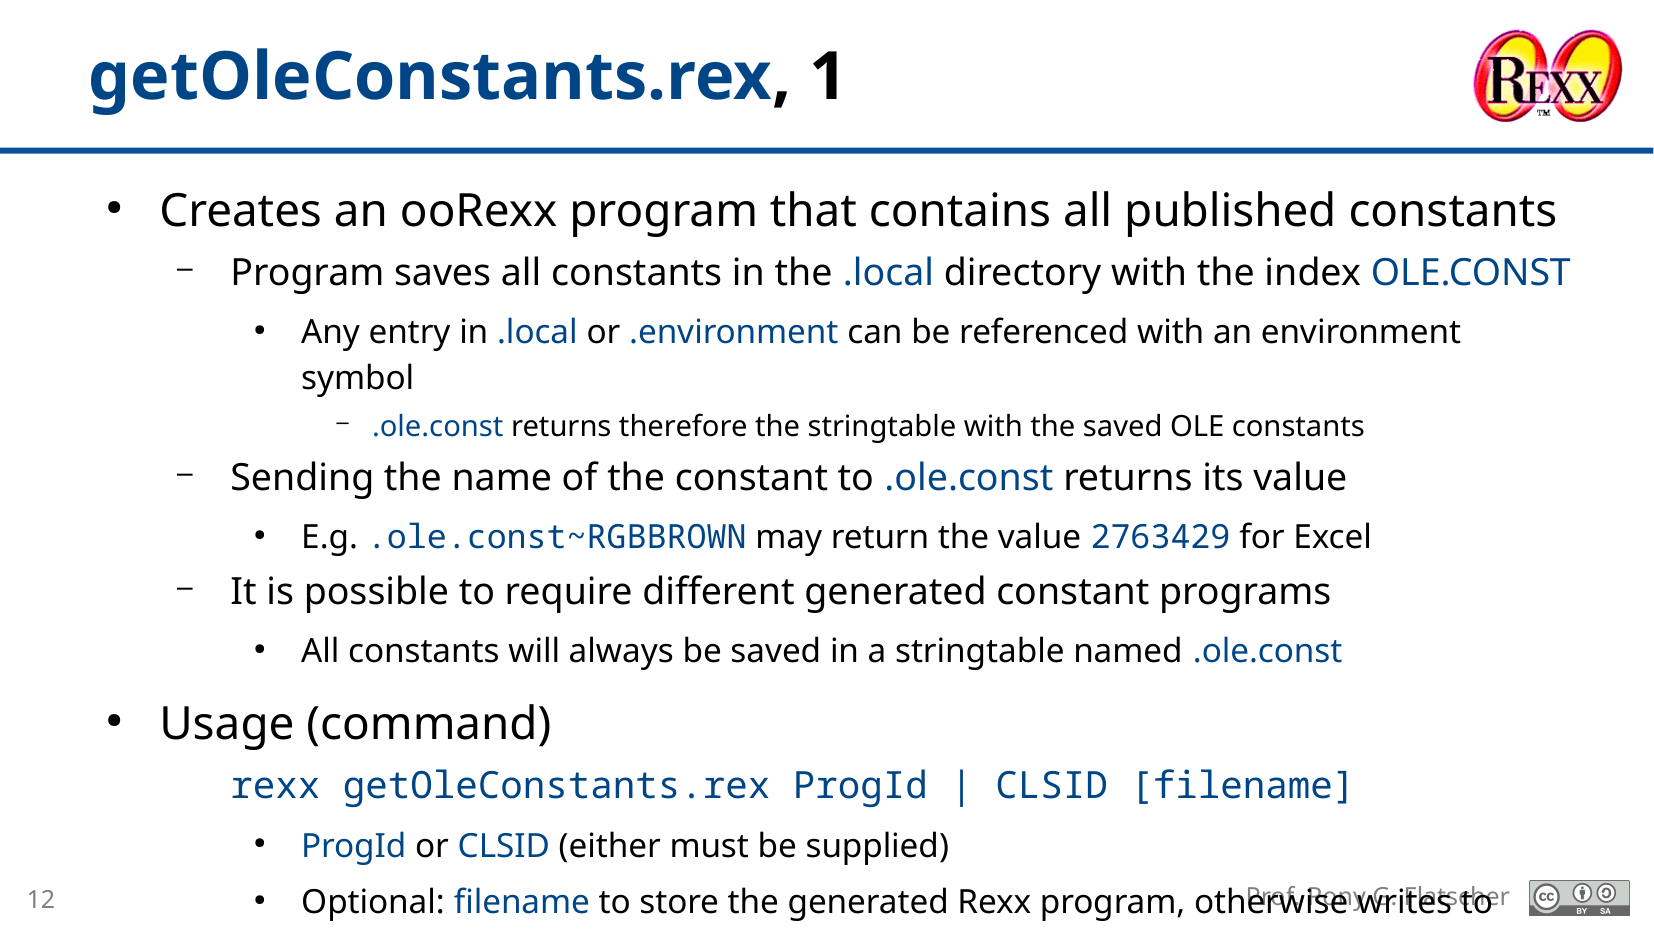

# getOleConstants.rex, 1
Creates an ooRexx program that contains all published constants
Program saves all constants in the .local directory with the index OLE.CONST
Any entry in .local or .environment can be referenced with an environment symbol
.ole.const returns therefore the stringtable with the saved OLE constants
Sending the name of the constant to .ole.const returns its value
E.g. .ole.const~RGBBROWN may return the value 2763429 for Excel
It is possible to require different generated constant programs
All constants will always be saved in a stringtable named .ole.const
Usage (command)
rexx getOleConstants.rex ProgId | CLSID [filename]
ProgId or CLSID (either must be supplied)
Optional: filename to store the generated Rexx program, otherwise writes to stdout